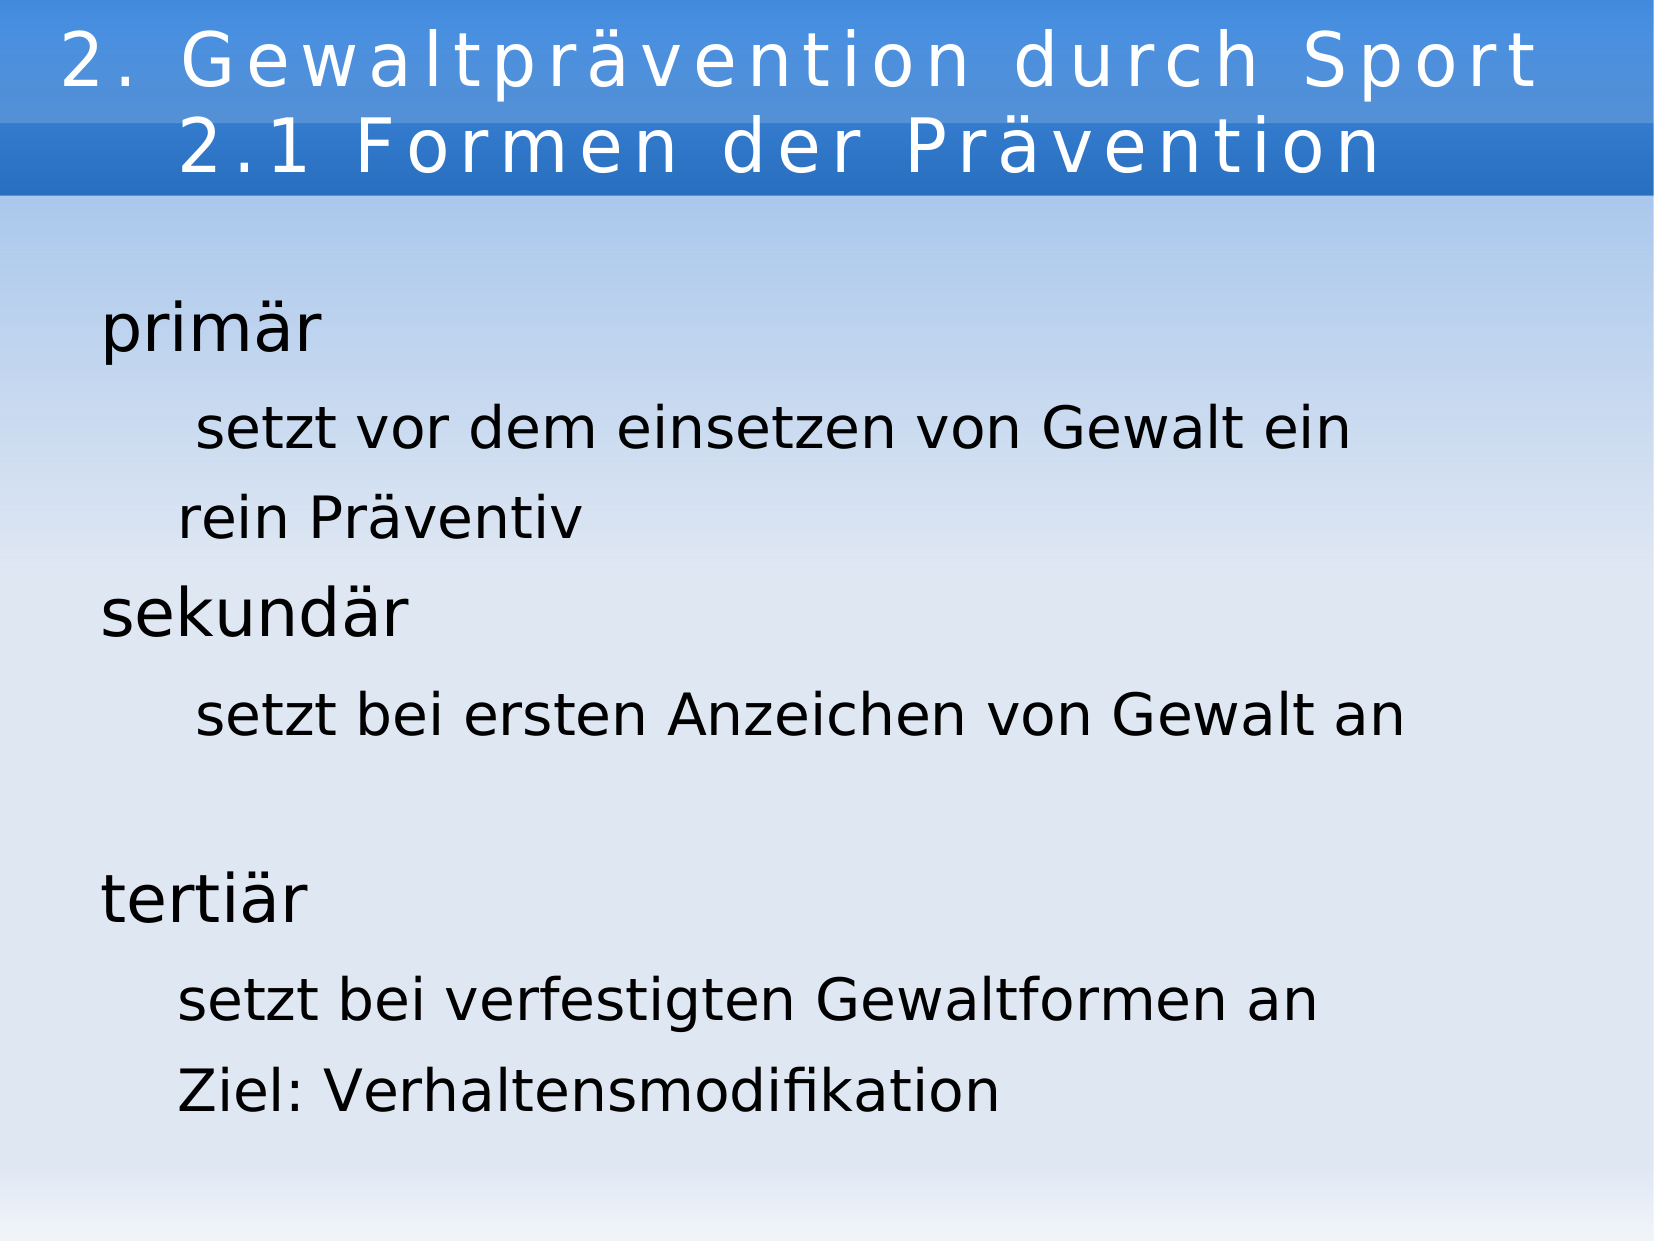

# 2. Gewaltprävention durch Sport 2.1 Formen der Prävention
primär
 setzt vor dem einsetzen von Gewalt ein
rein Präventiv
sekundär
 setzt bei ersten Anzeichen von Gewalt an
tertiär
setzt bei verfestigten Gewaltformen an
Ziel: Verhaltensmodifikation